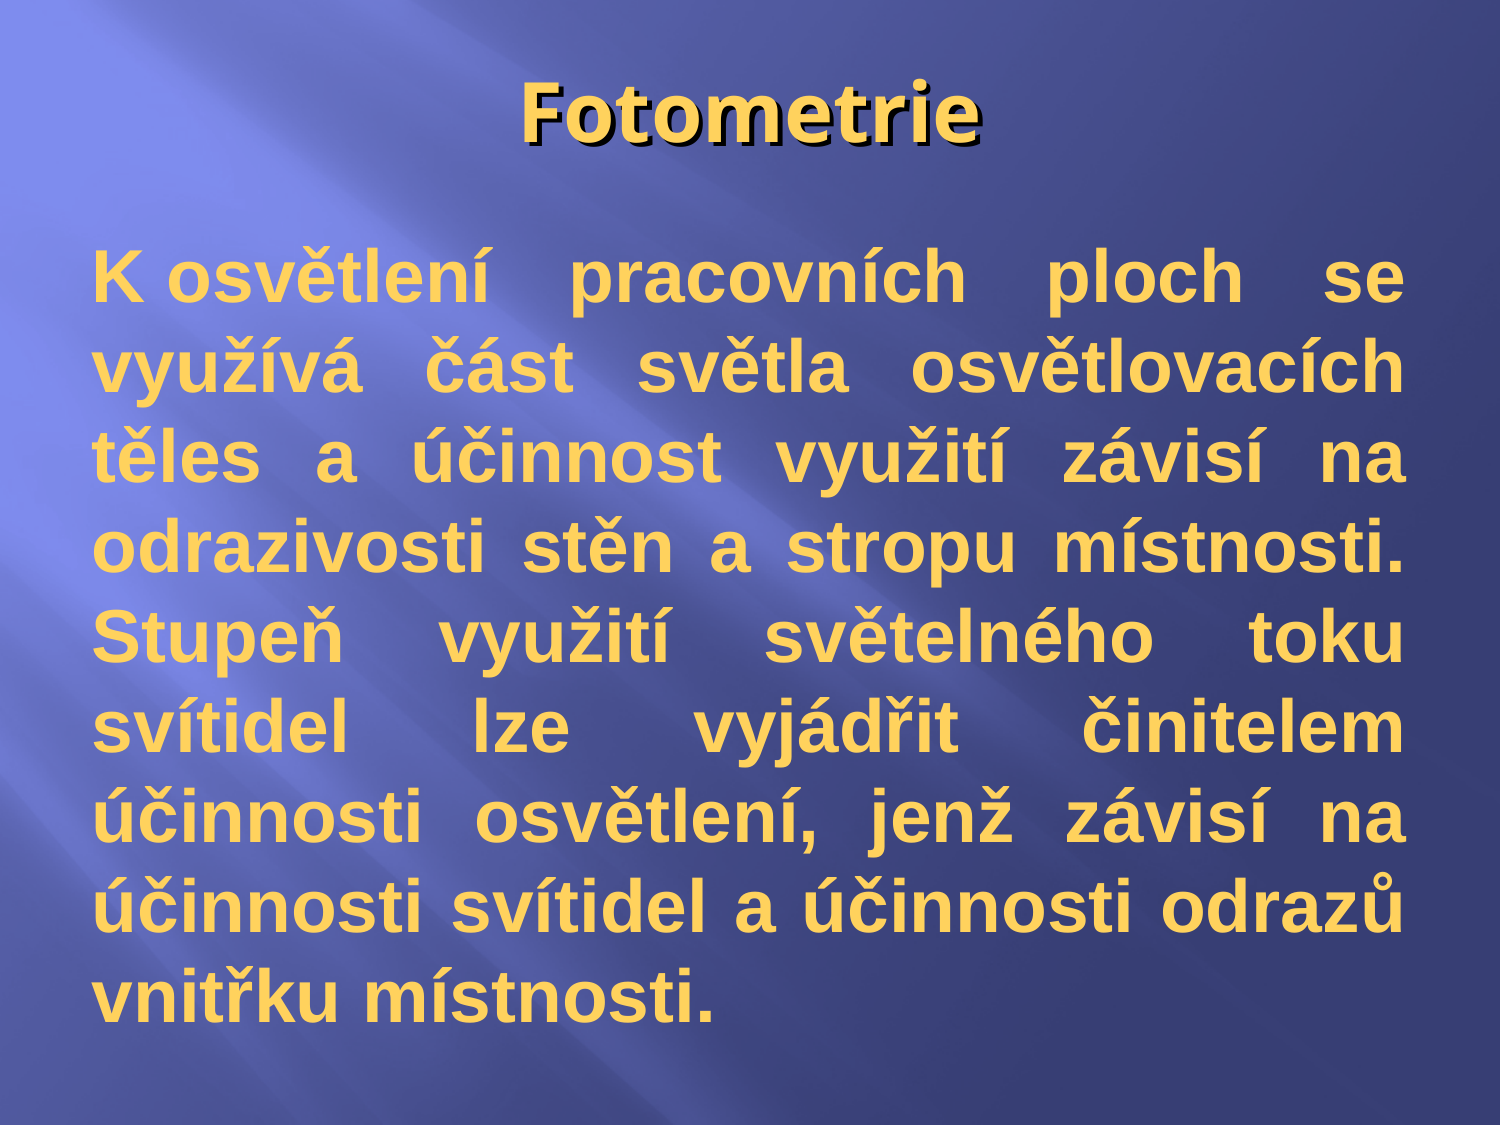

# Fotometrie
K osvětlení pracovních ploch se využívá část světla osvětlovacích těles a účinnost využití závisí na odrazivosti stěn a stropu místnosti. Stupeň využití světelného toku svítidel lze vyjádřit činitelem účinnosti osvětlení, jenž závisí na účinnosti svítidel a účinnosti odrazů vnitřku místnosti.